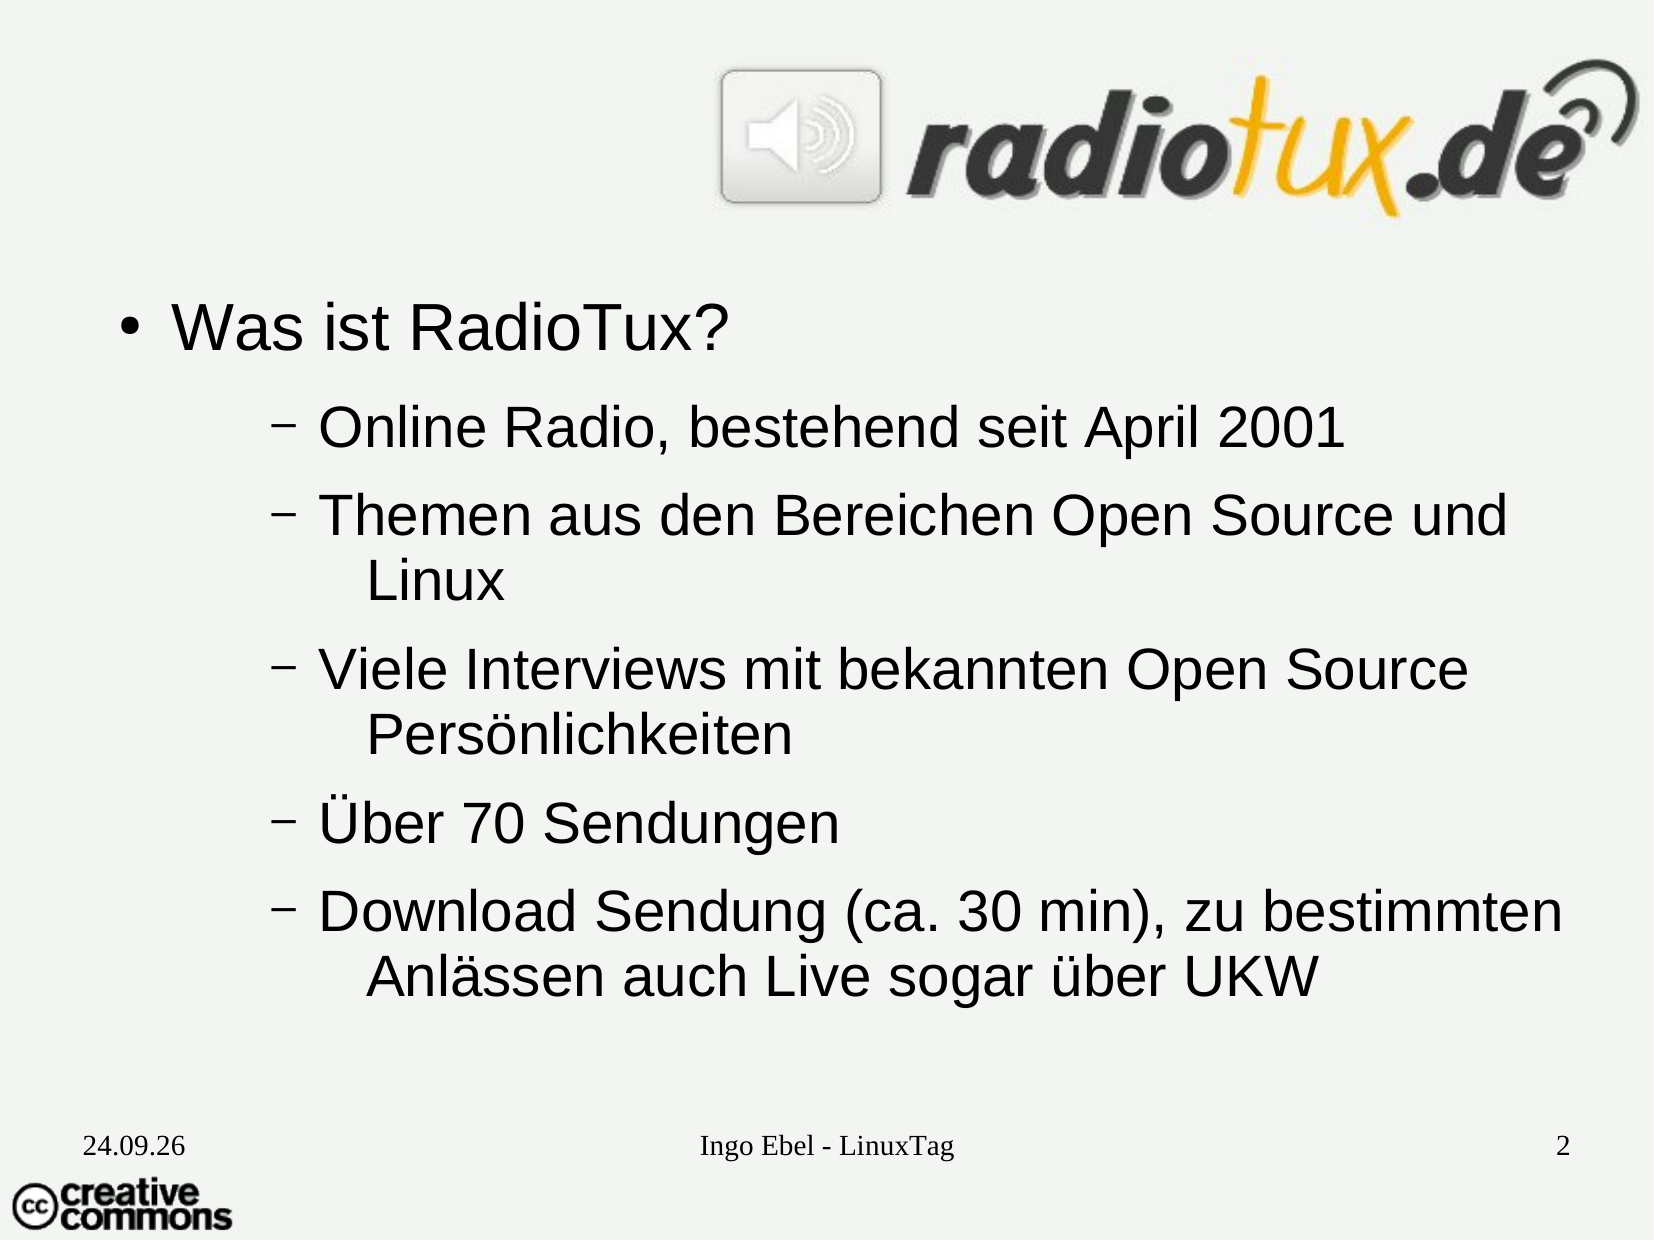

# Was ist RadioTux?
Online Radio, bestehend seit April 2001
Themen aus den Bereichen Open Source und Linux
Viele Interviews mit bekannten Open Source Persönlichkeiten
Über 70 Sendungen
Download Sendung (ca. 30 min), zu bestimmten Anlässen auch Live sogar über UKW
Ingo Ebel - LinuxTag
2